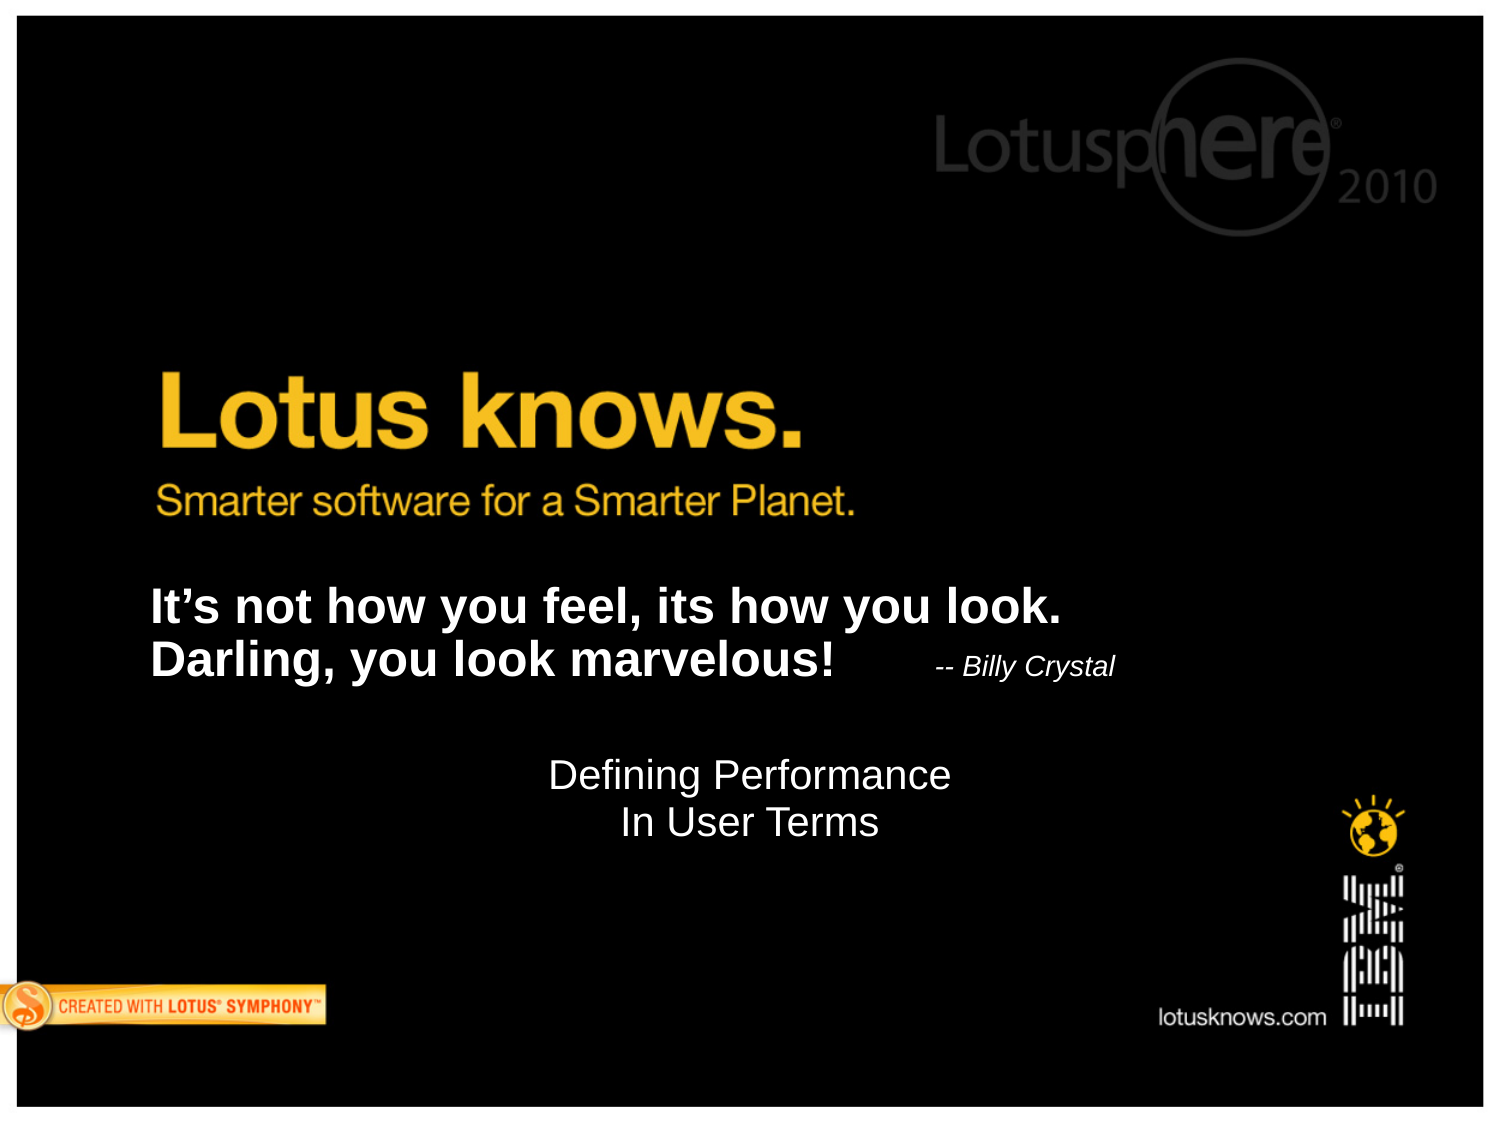

# It’s not how you feel, its how you look. Darling, you look marvelous! -- Billy Crystal
Defining Performance
In User Terms